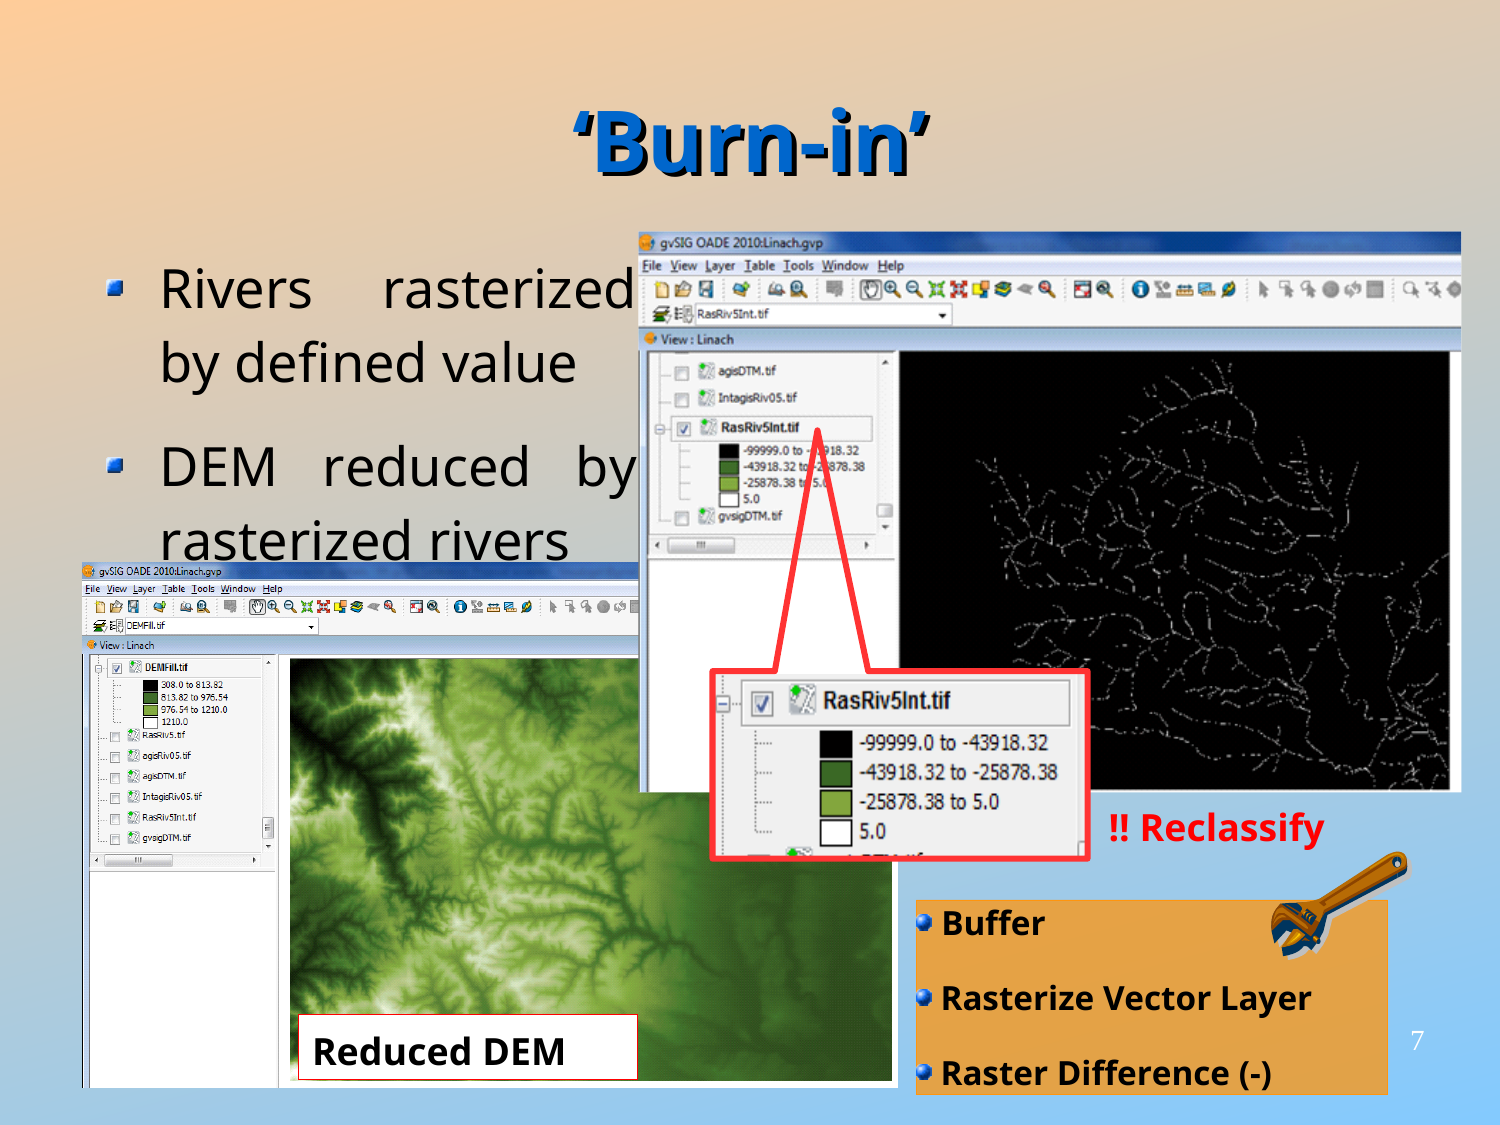

# ‘Burn-in’
Rivers rasterized by defined value
DEM reduced by rasterized rivers
 !! Reclassify
 Buffer
 Rasterize Vector Layer
 Raster Difference (-)
Reduced DEM
7